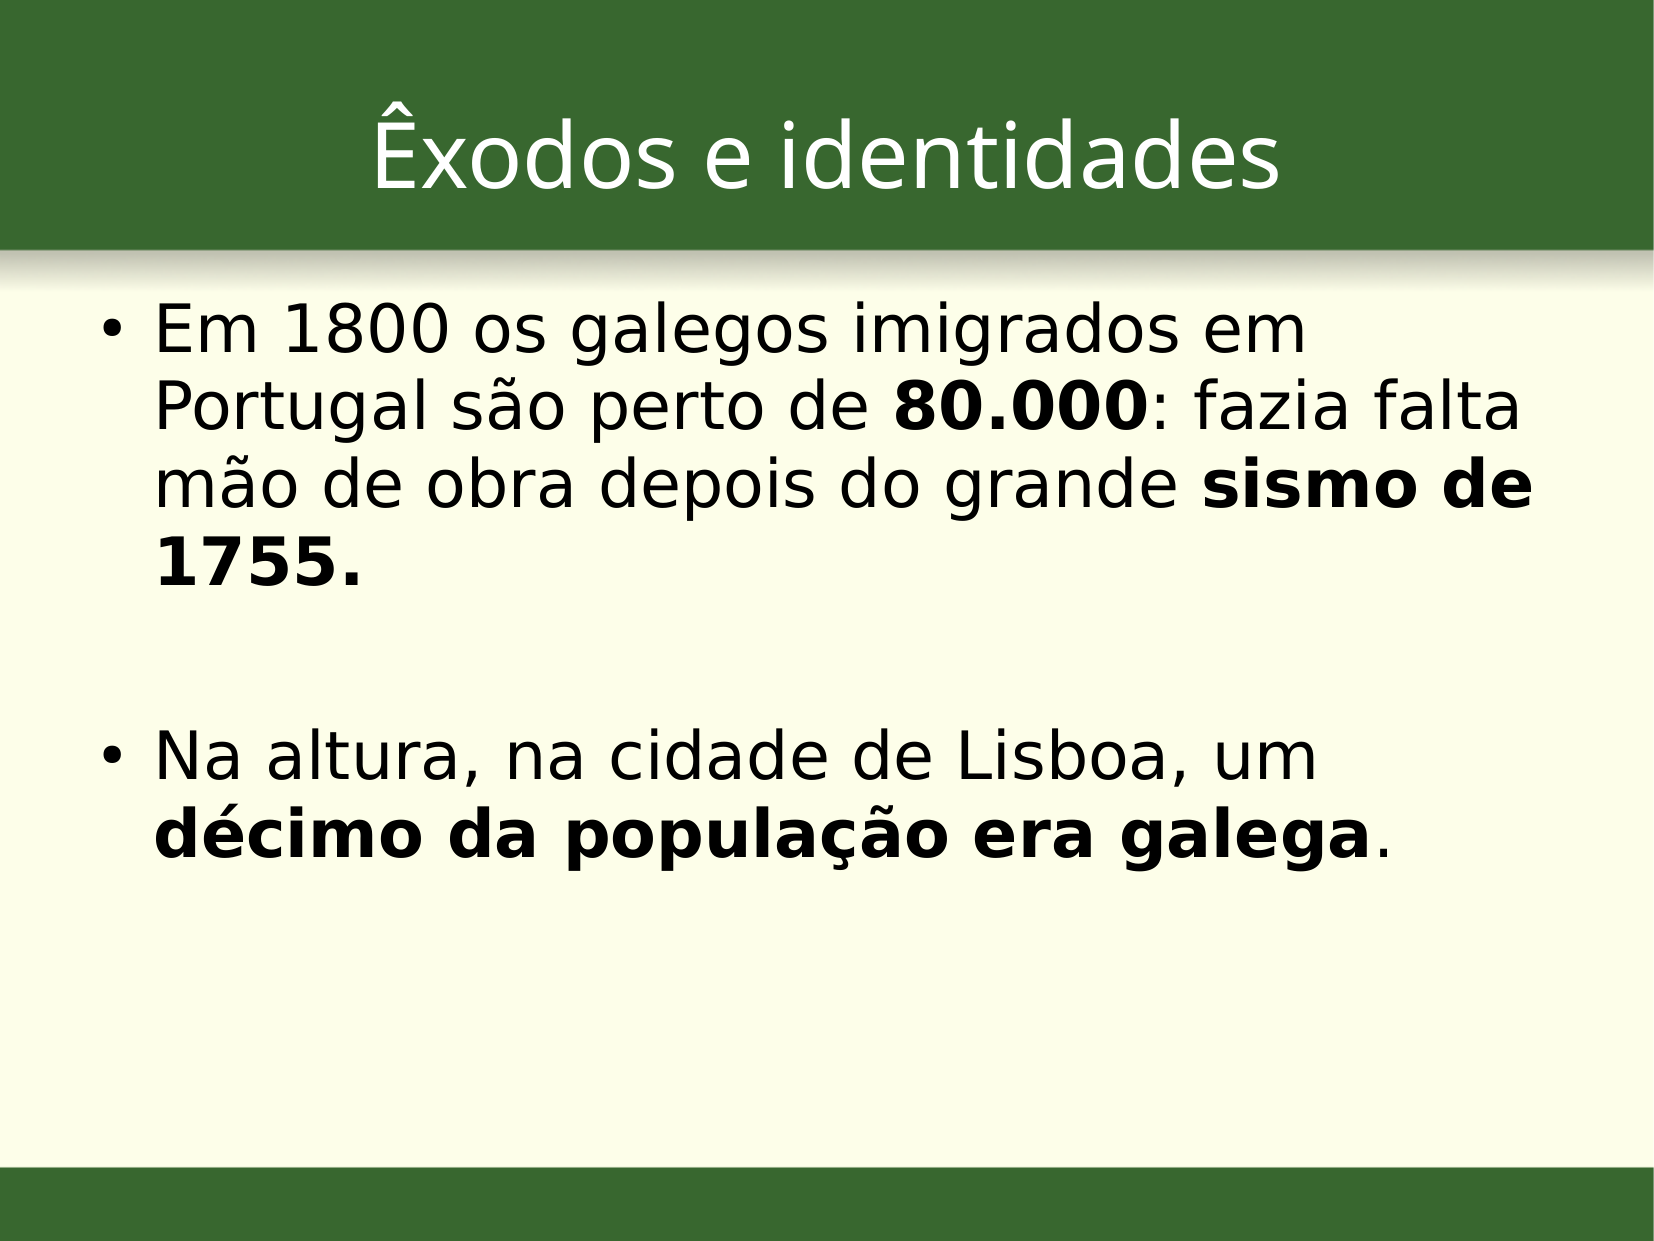

# Êxodos e identidades
Em 1800 os galegos imigrados em Portugal são perto de 80.000: fazia falta mão de obra depois do grande sismo de 1755.
Na altura, na cidade de Lisboa, um décimo da população era galega.